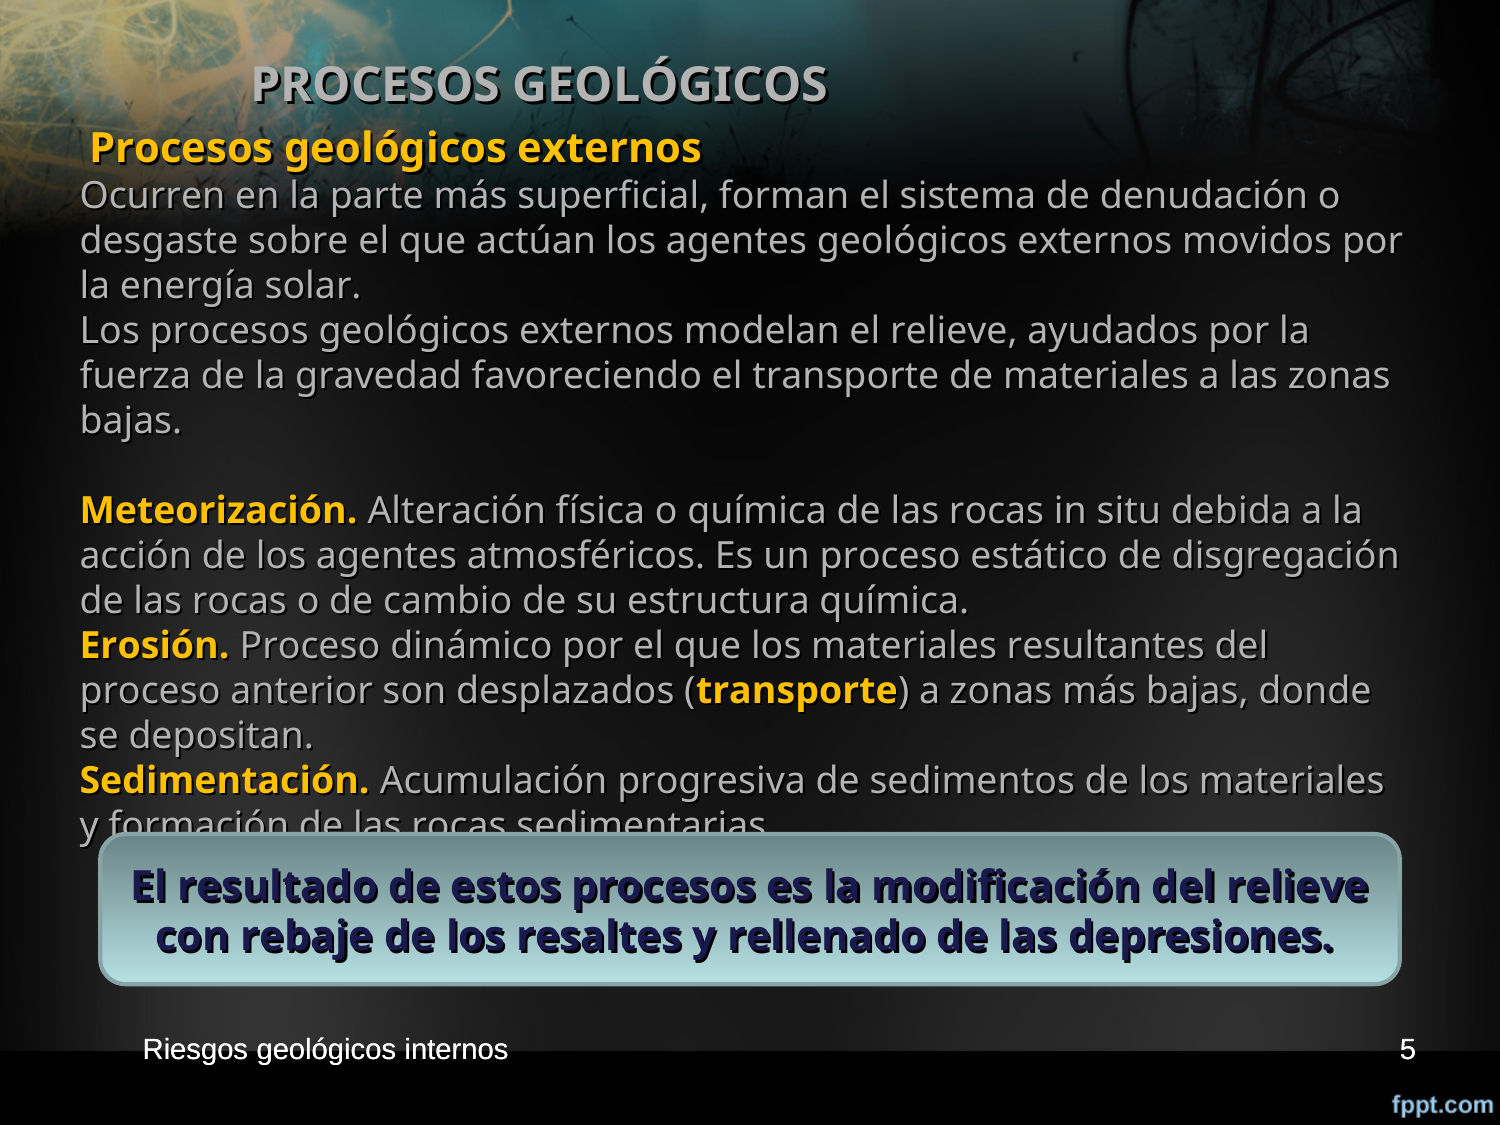

PROCESOS GEOLÓGICOS
 Procesos geológicos externos
Ocurren en la parte más superficial, forman el sistema de denudación o desgaste sobre el que actúan los agentes geológicos externos movidos por la energía solar.
Los procesos geológicos externos modelan el relieve, ayudados por la fuerza de la gravedad favoreciendo el transporte de materiales a las zonas bajas.
Meteorización. Alteración física o química de las rocas in situ debida a la acción de los agentes atmosféricos. Es un proceso estático de disgregación de las rocas o de cambio de su estructura química.
Erosión. Proceso dinámico por el que los materiales resultantes del proceso anterior son desplazados (transporte) a zonas más bajas, donde se depositan.
Sedimentación. Acumulación progresiva de sedimentos de los materiales y formación de las rocas sedimentarias.
El resultado de estos procesos es la modificación del relieve con rebaje de los resaltes y rellenado de las depresiones.
Riesgos geológicos internos
Riesgos geológicos internos